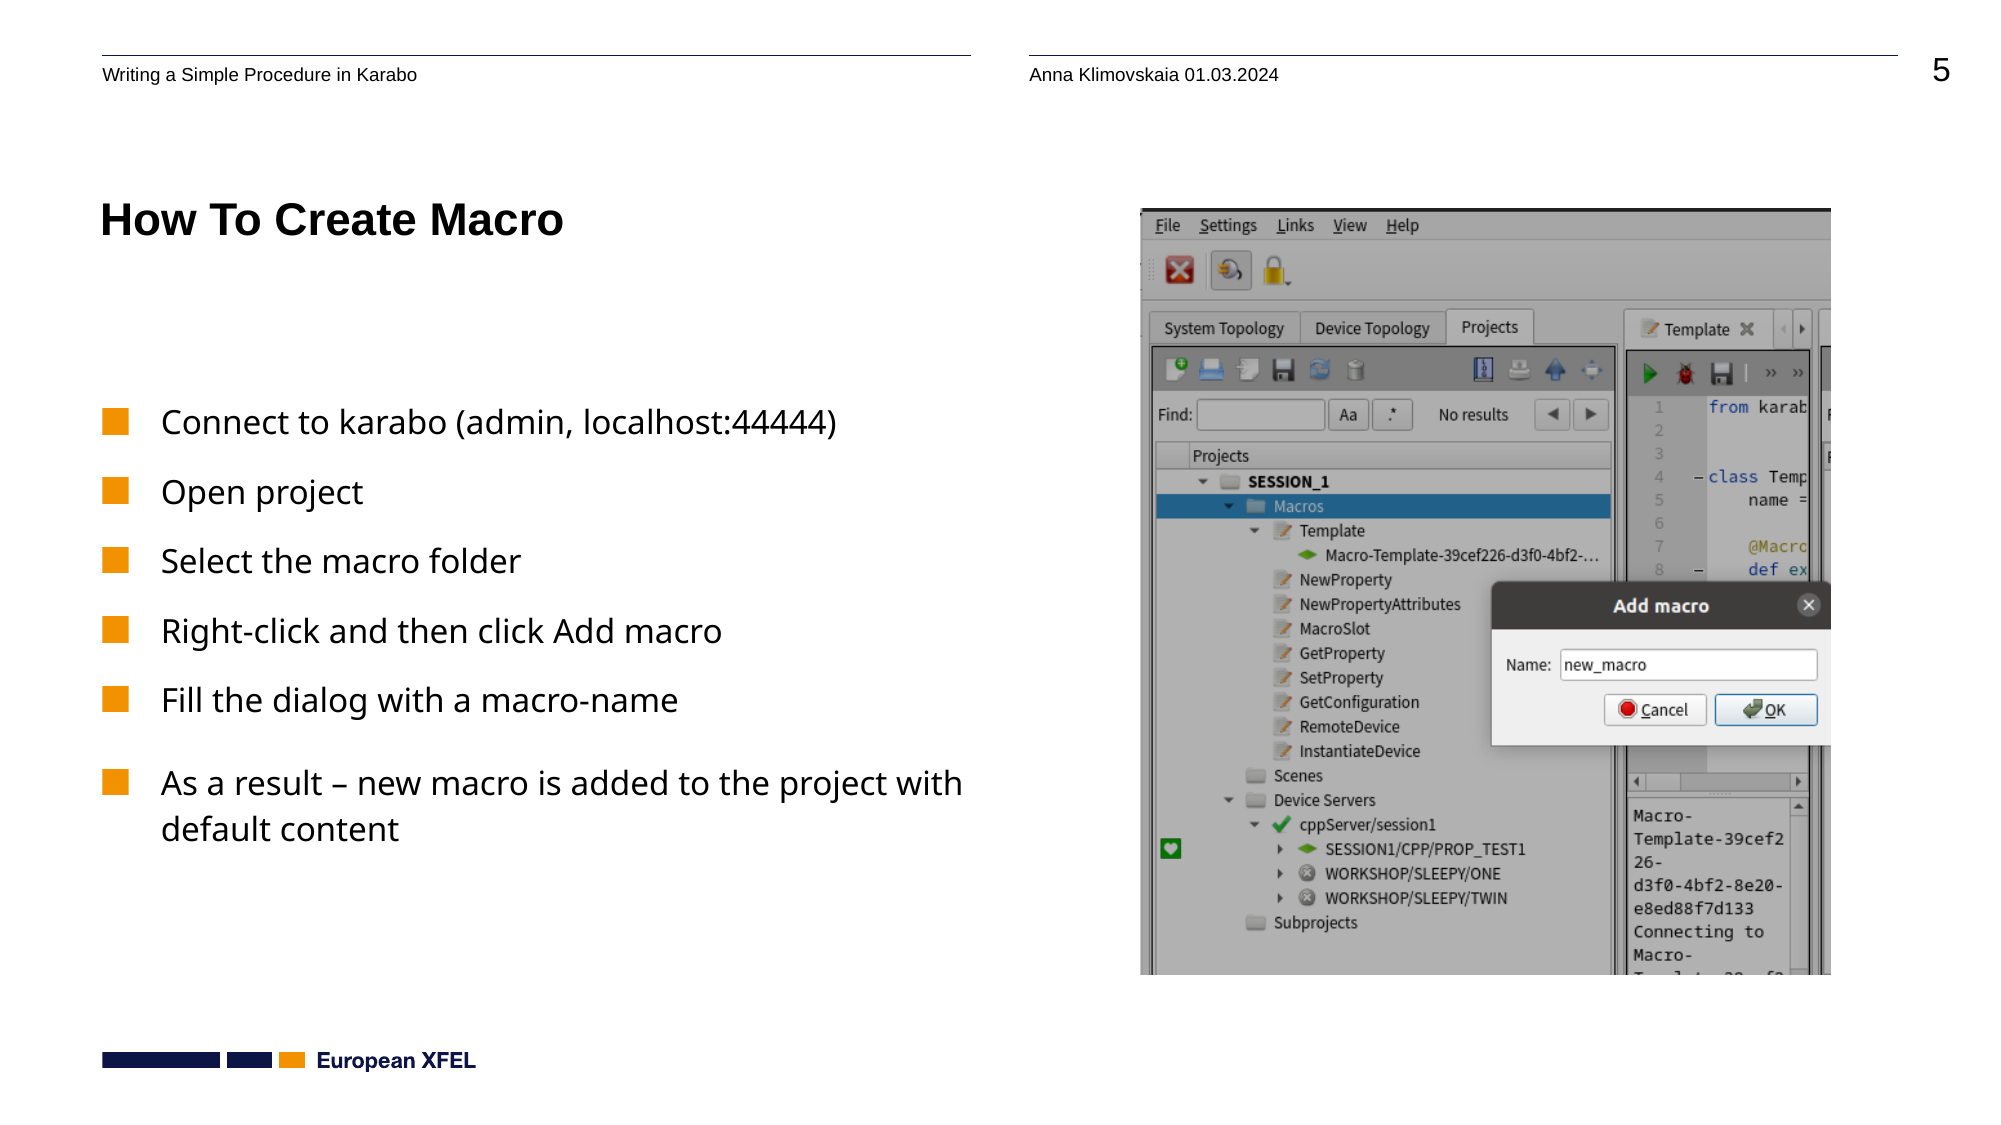

# How To Create Macro
Connect to karabo (admin, localhost:44444)
Open project
Select the macro folder
Right-click and then click Add macro
Fill the dialog with a macro-name
As a result – new macro is added to the project with default content